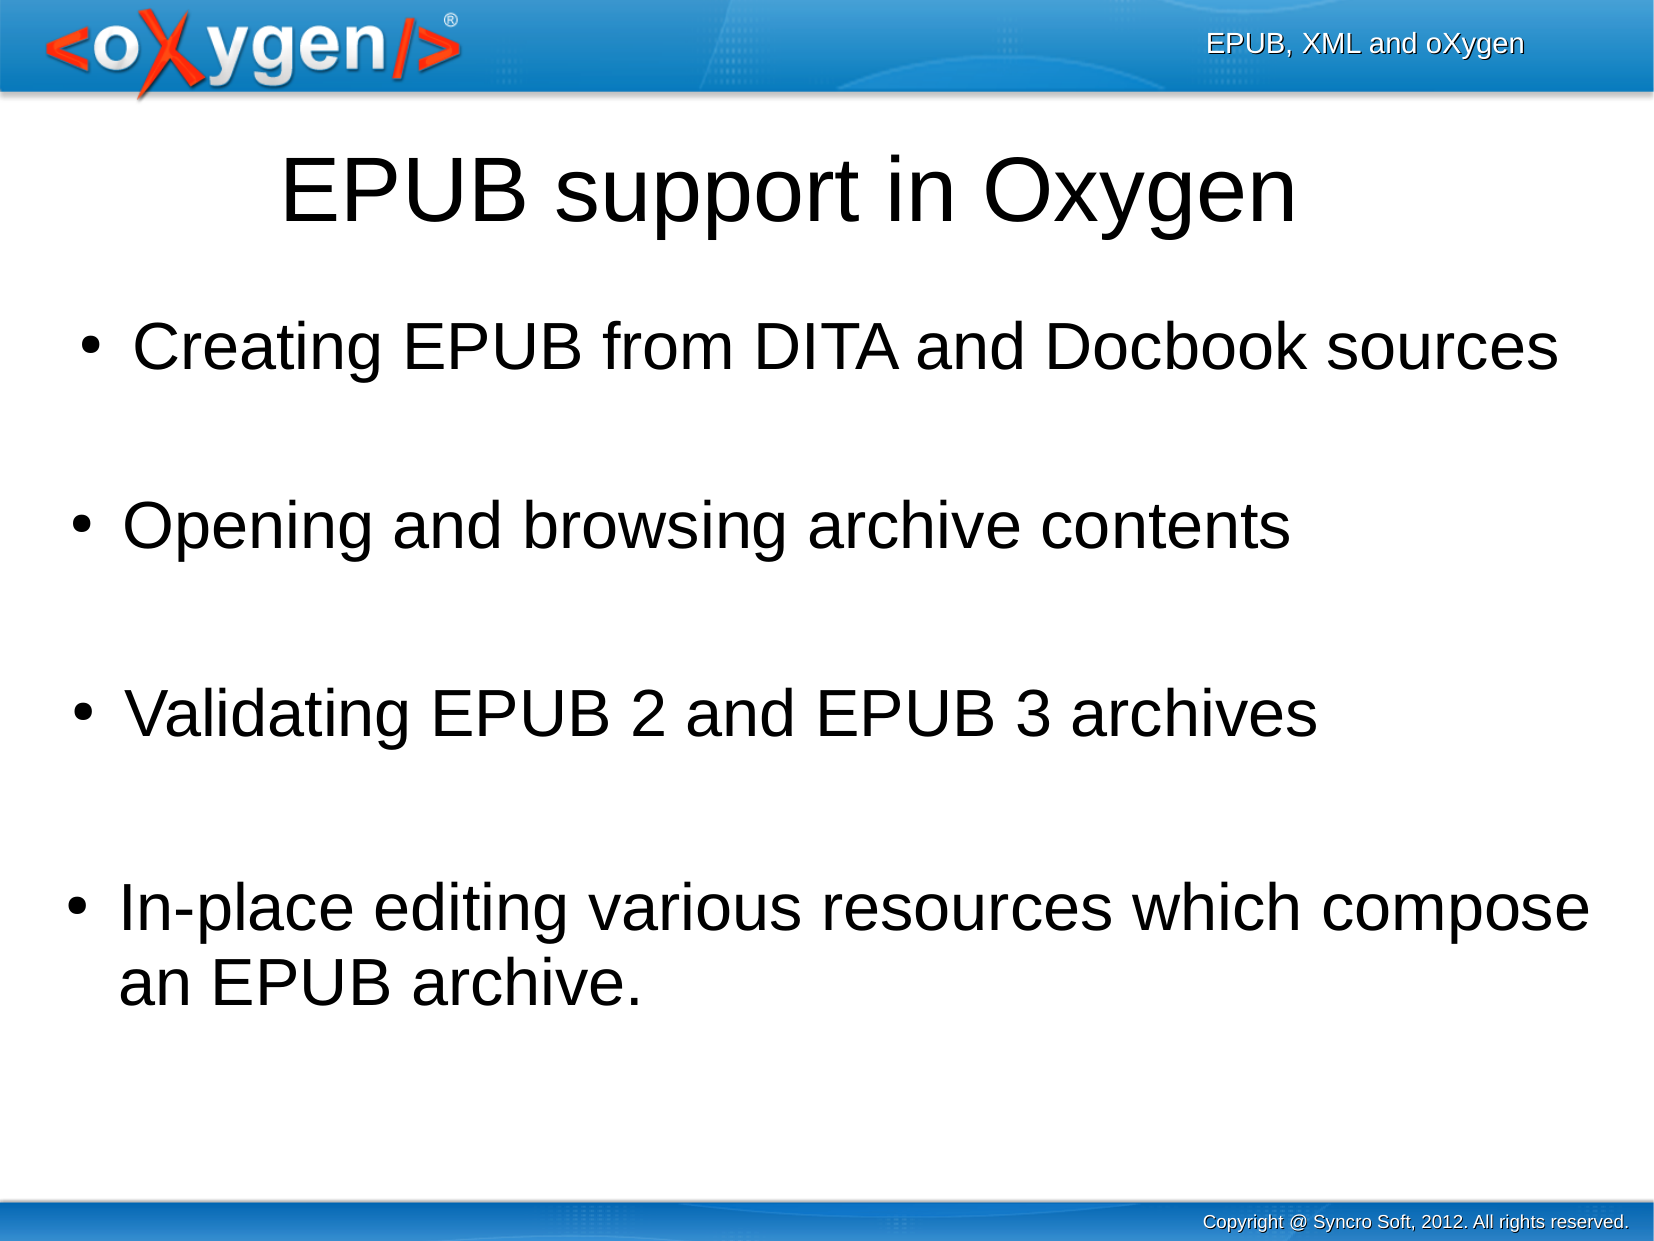

# EPUB support in Oxygen
Creating EPUB from DITA and Docbook sources
Opening and browsing archive contents
Validating EPUB 2 and EPUB 3 archives
In-place editing various resources which compose an EPUB archive.